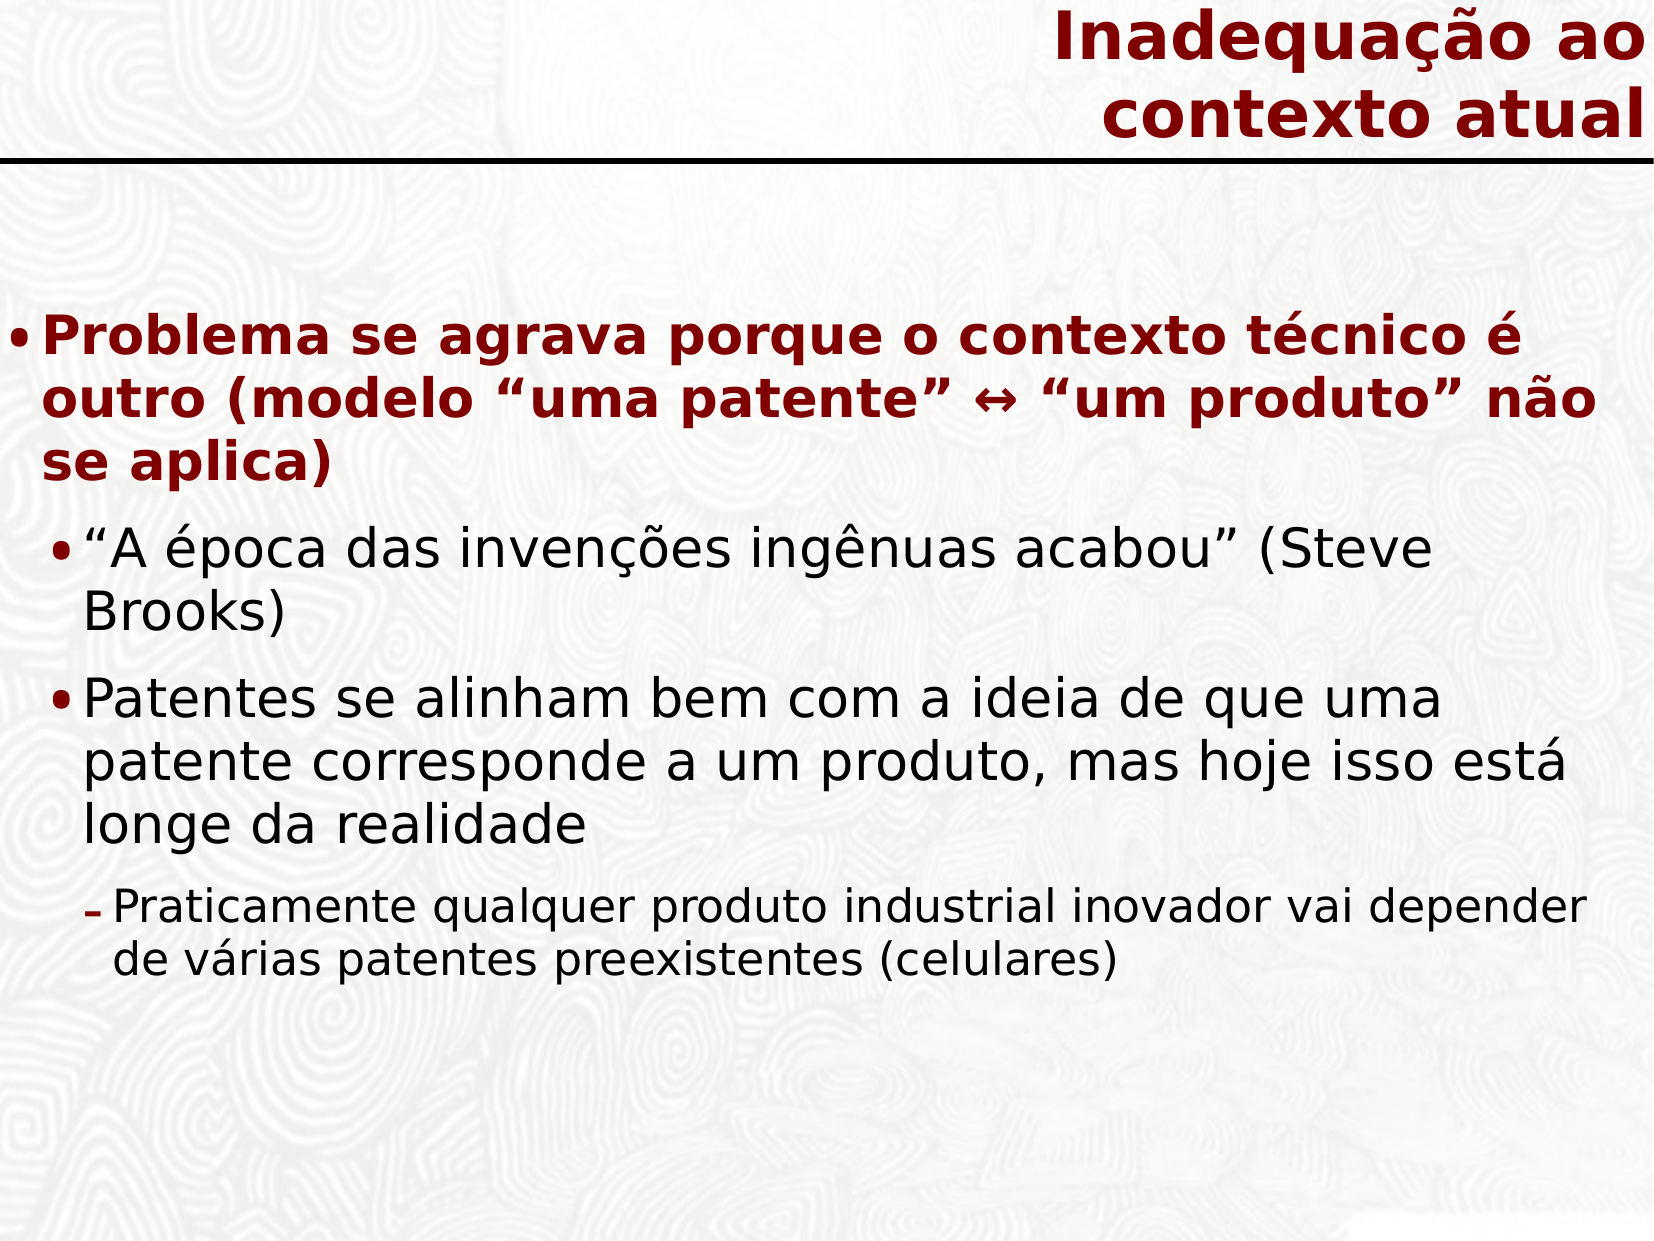

# Inadequação ao contexto atual
Problema se agrava porque o contexto técnico é outro (modelo “uma patente” ↔ “um produto” não se aplica)
“A época das invenções ingênuas acabou” (Steve Brooks)
Patentes se alinham bem com a ideia de que uma patente corresponde a um produto, mas hoje isso está longe da realidade
Praticamente qualquer produto industrial inovador vai depender de várias patentes preexistentes (celulares)